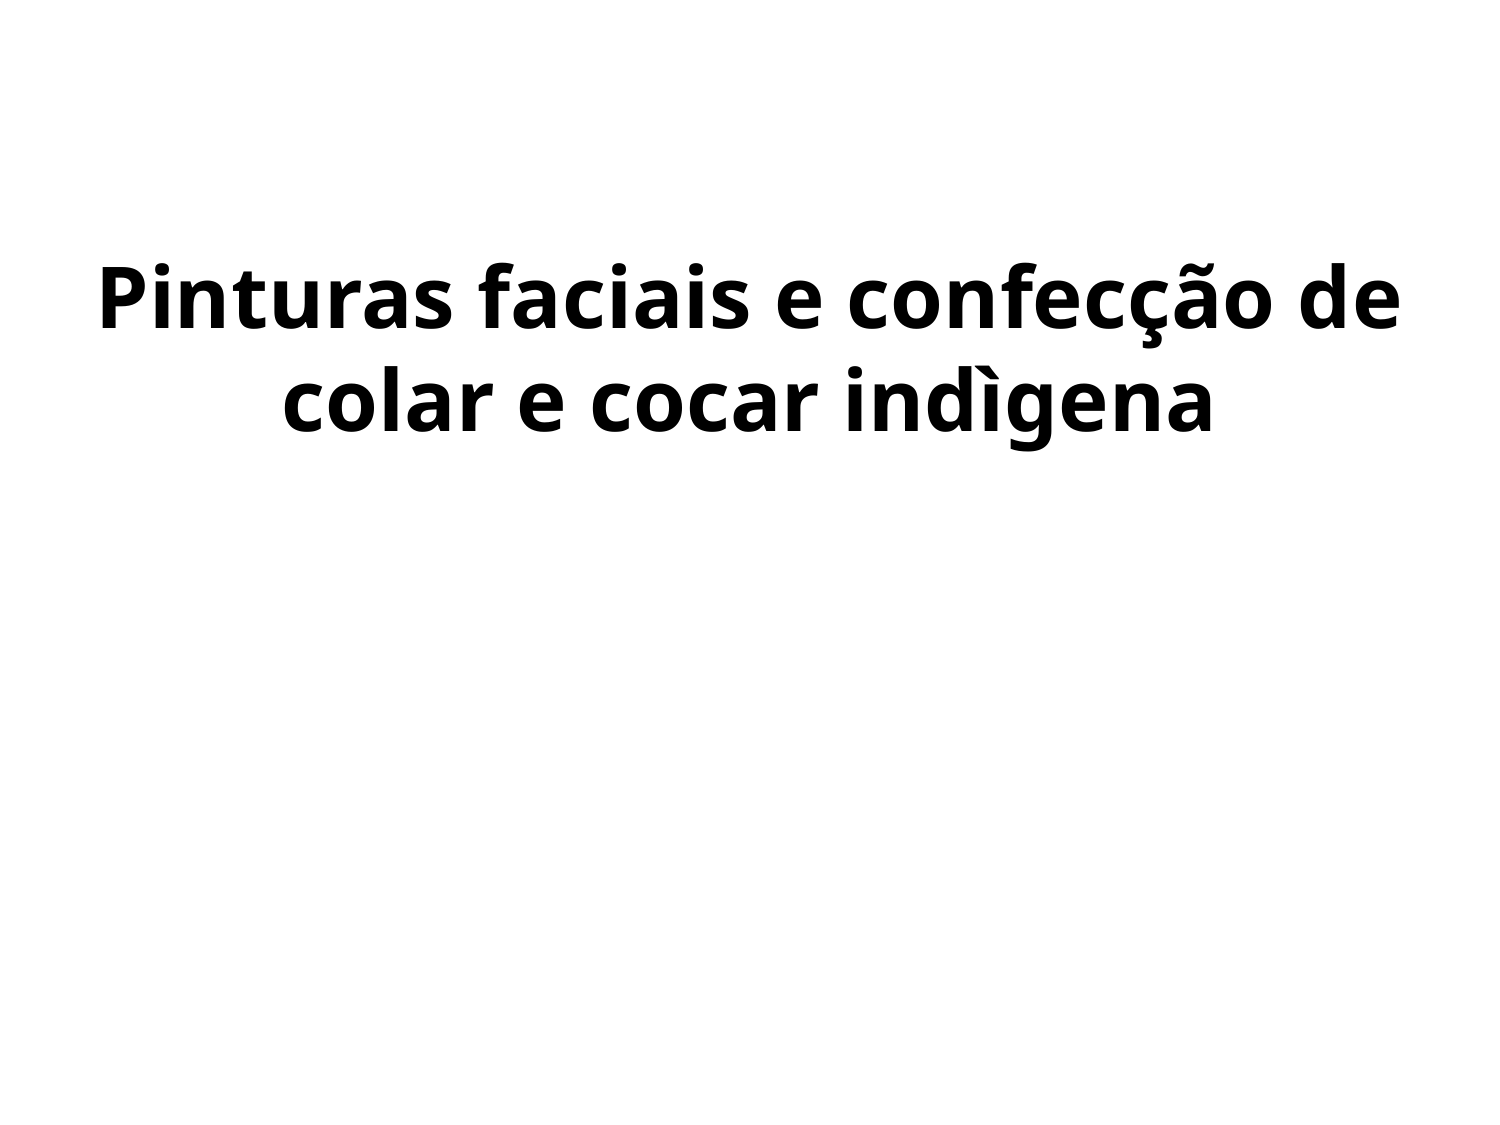

# Pinturas faciais e confecção de colar e cocar indìgena